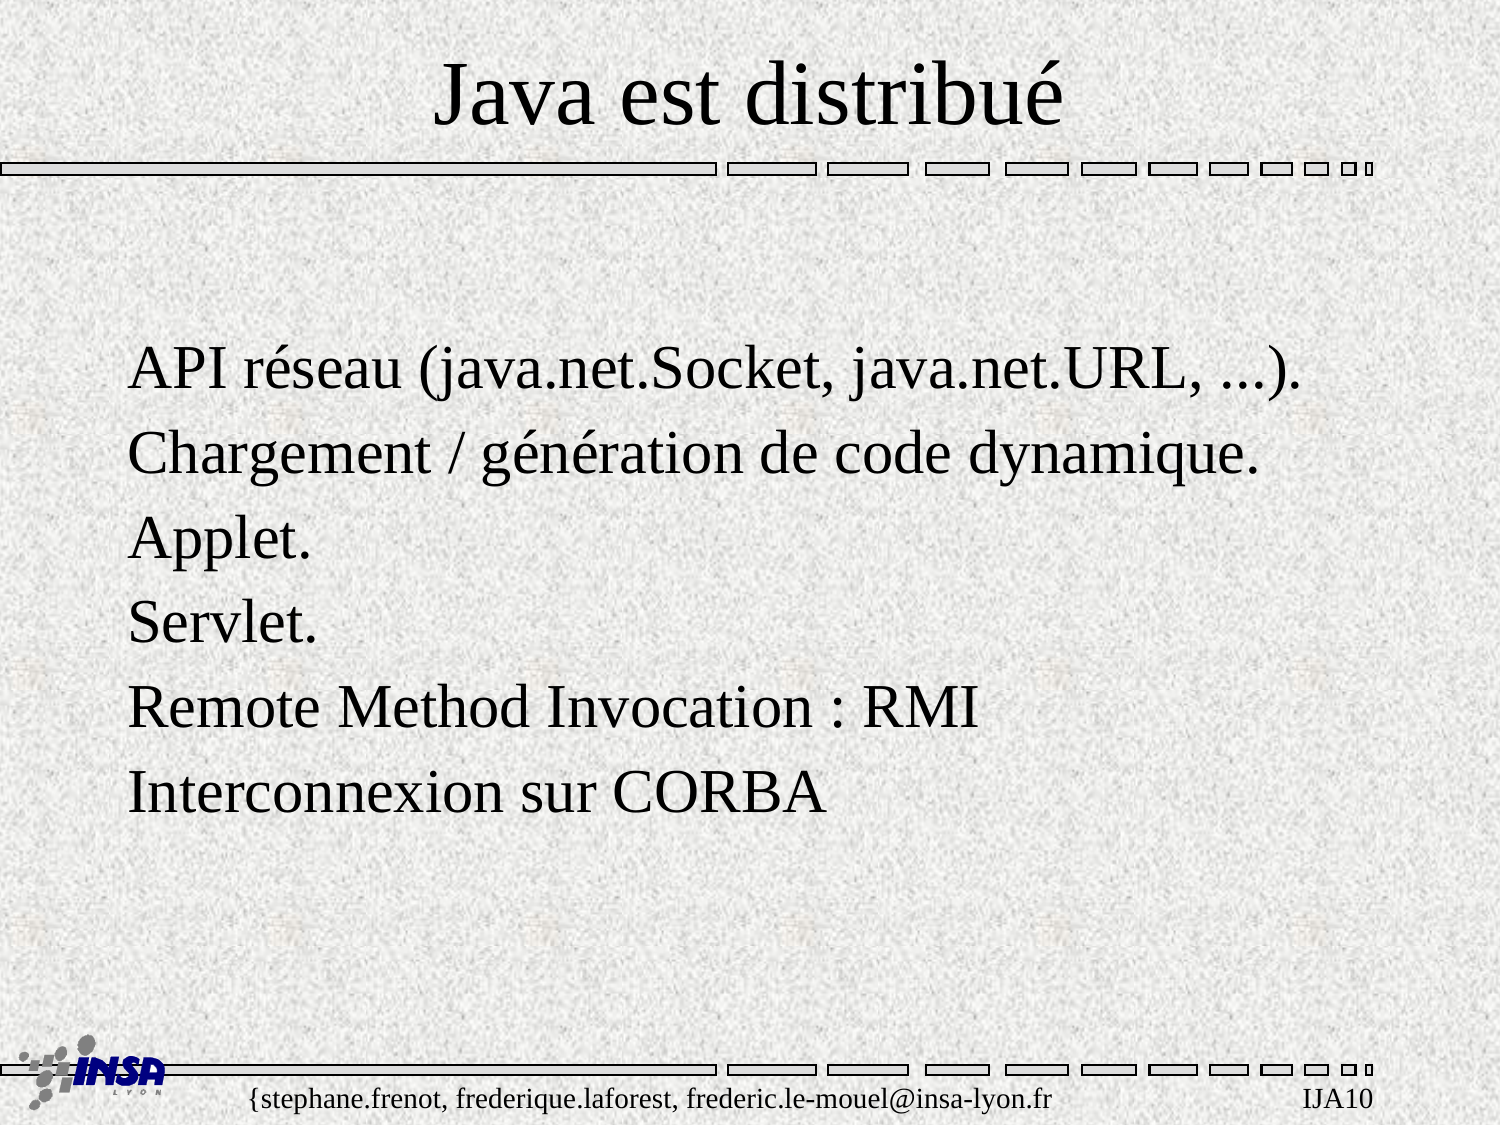

# Java est distribué
API réseau (java.net.Socket, java.net.URL, ...).
Chargement / génération de code dynamique.
Applet.
Servlet.
Remote Method Invocation : RMI
Interconnexion sur CORBA